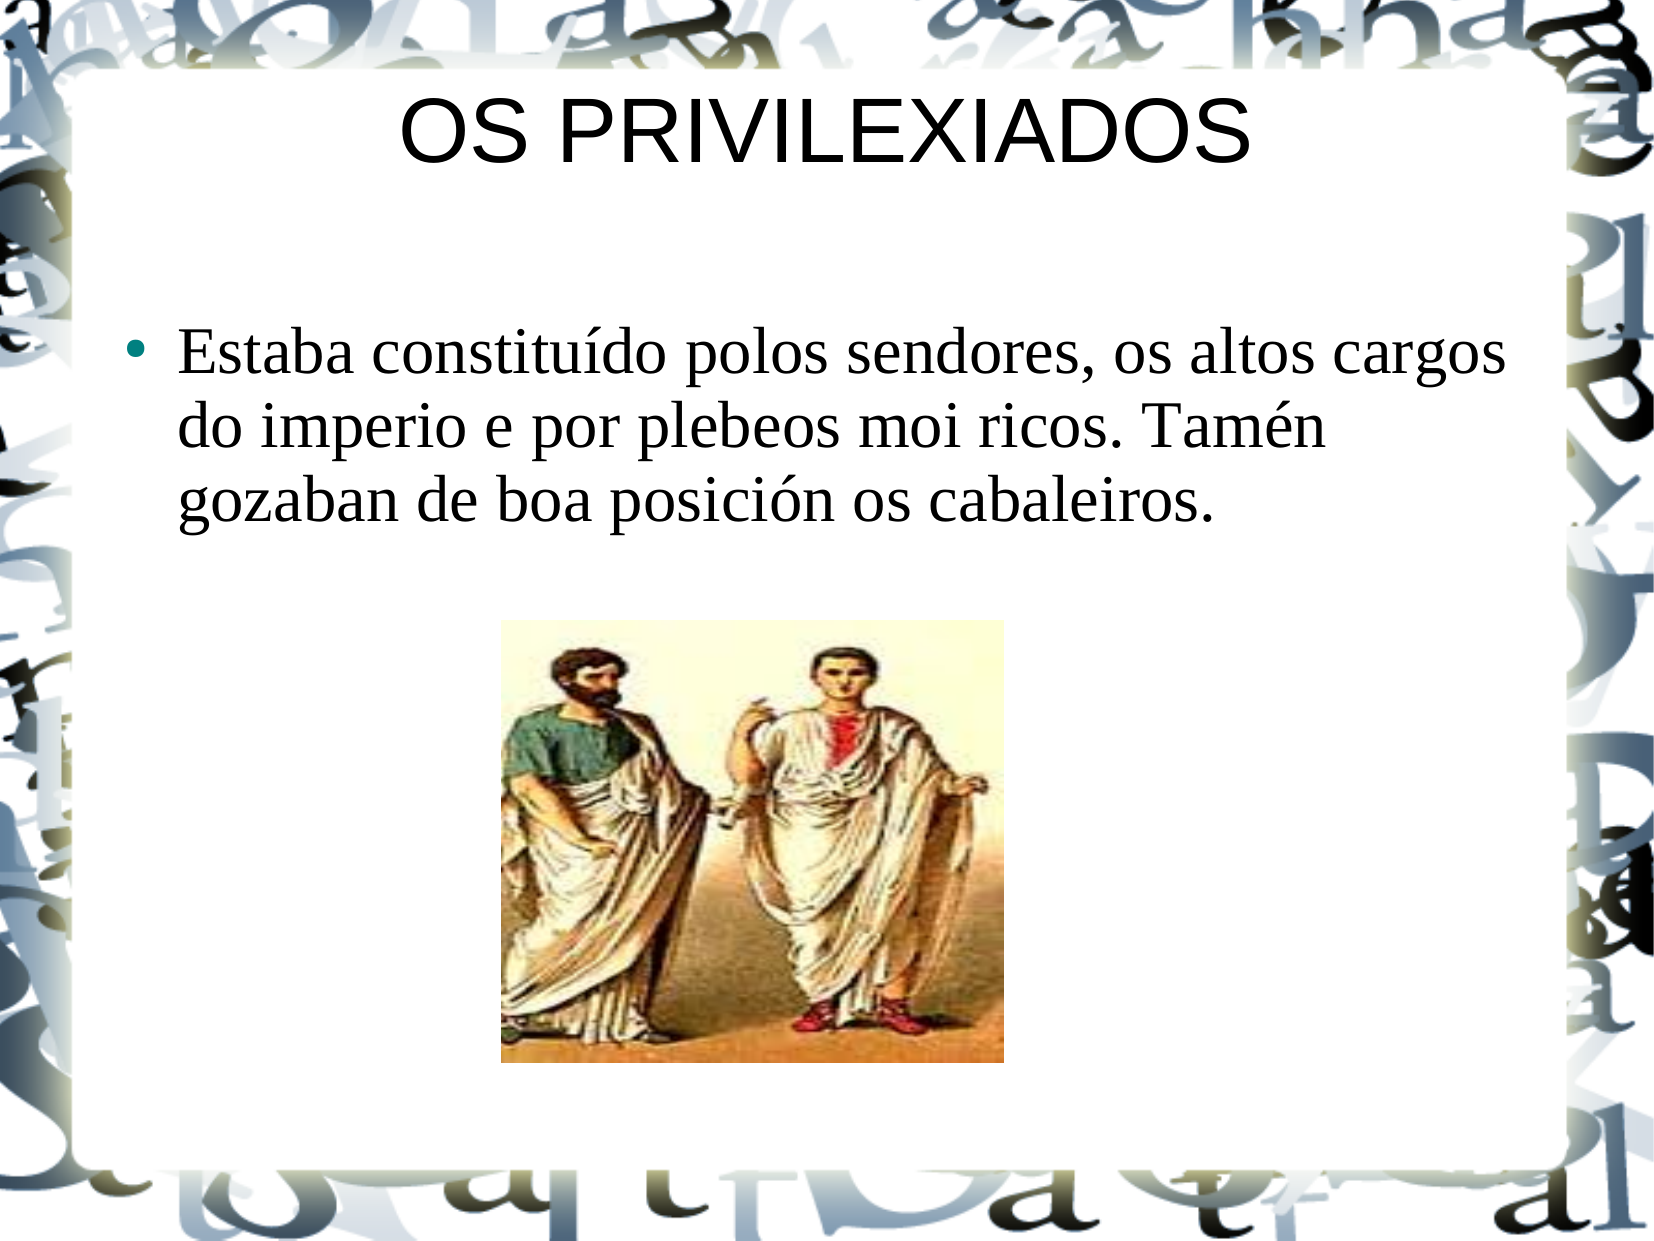

# OS PRIVILEXIADOS
Estaba constituído polos sendores, os altos cargos do imperio e por plebeos moi ricos. Tamén gozaban de boa posición os cabaleiros.